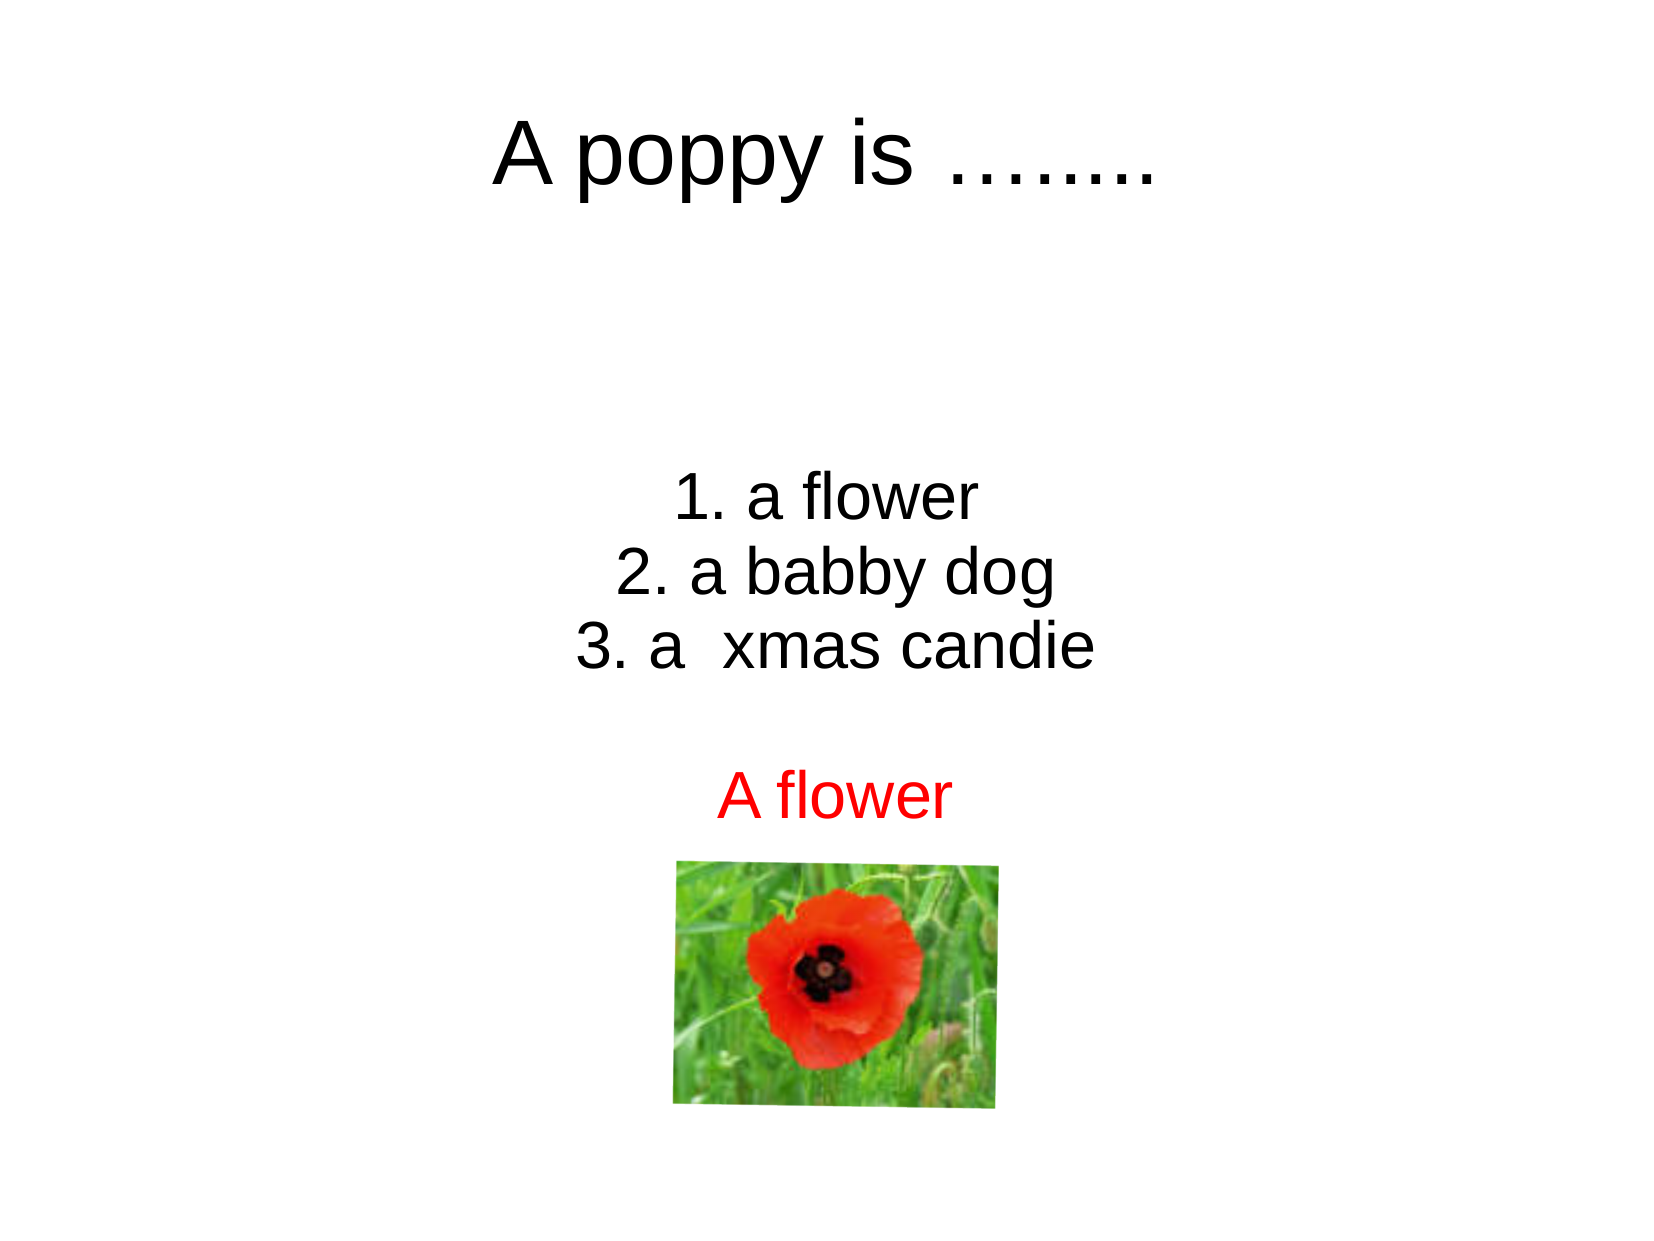

# A poppy is ….....
1. a flower
2. a babby dog
3. a xmas candie
A flower